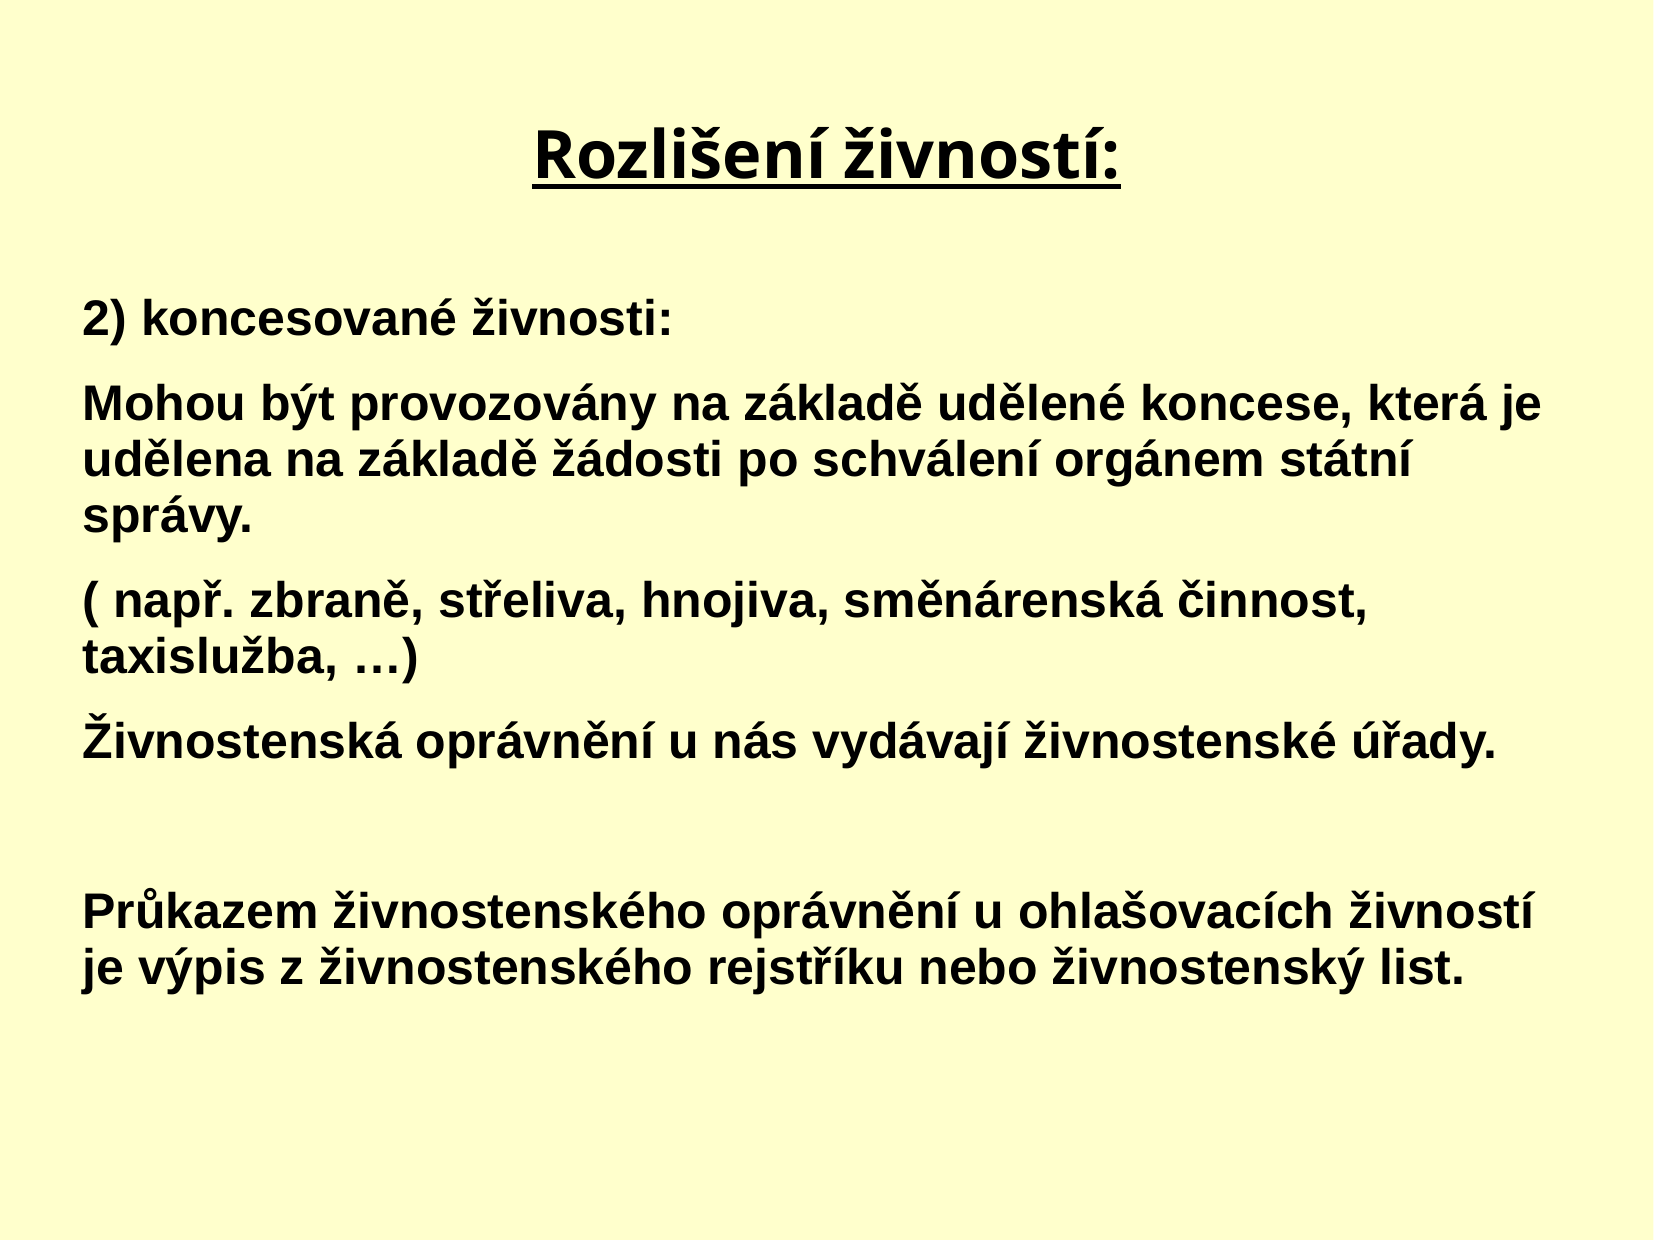

# Rozlišení živností:
2) koncesované živnosti:
Mohou být provozovány na základě udělené koncese, která je udělena na základě žádosti po schválení orgánem státní správy.
( např. zbraně, střeliva, hnojiva, směnárenská činnost, taxislužba, …)
Živnostenská oprávnění u nás vydávají živnostenské úřady.
Průkazem živnostenského oprávnění u ohlašovacích živností je výpis z živnostenského rejstříku nebo živnostenský list.